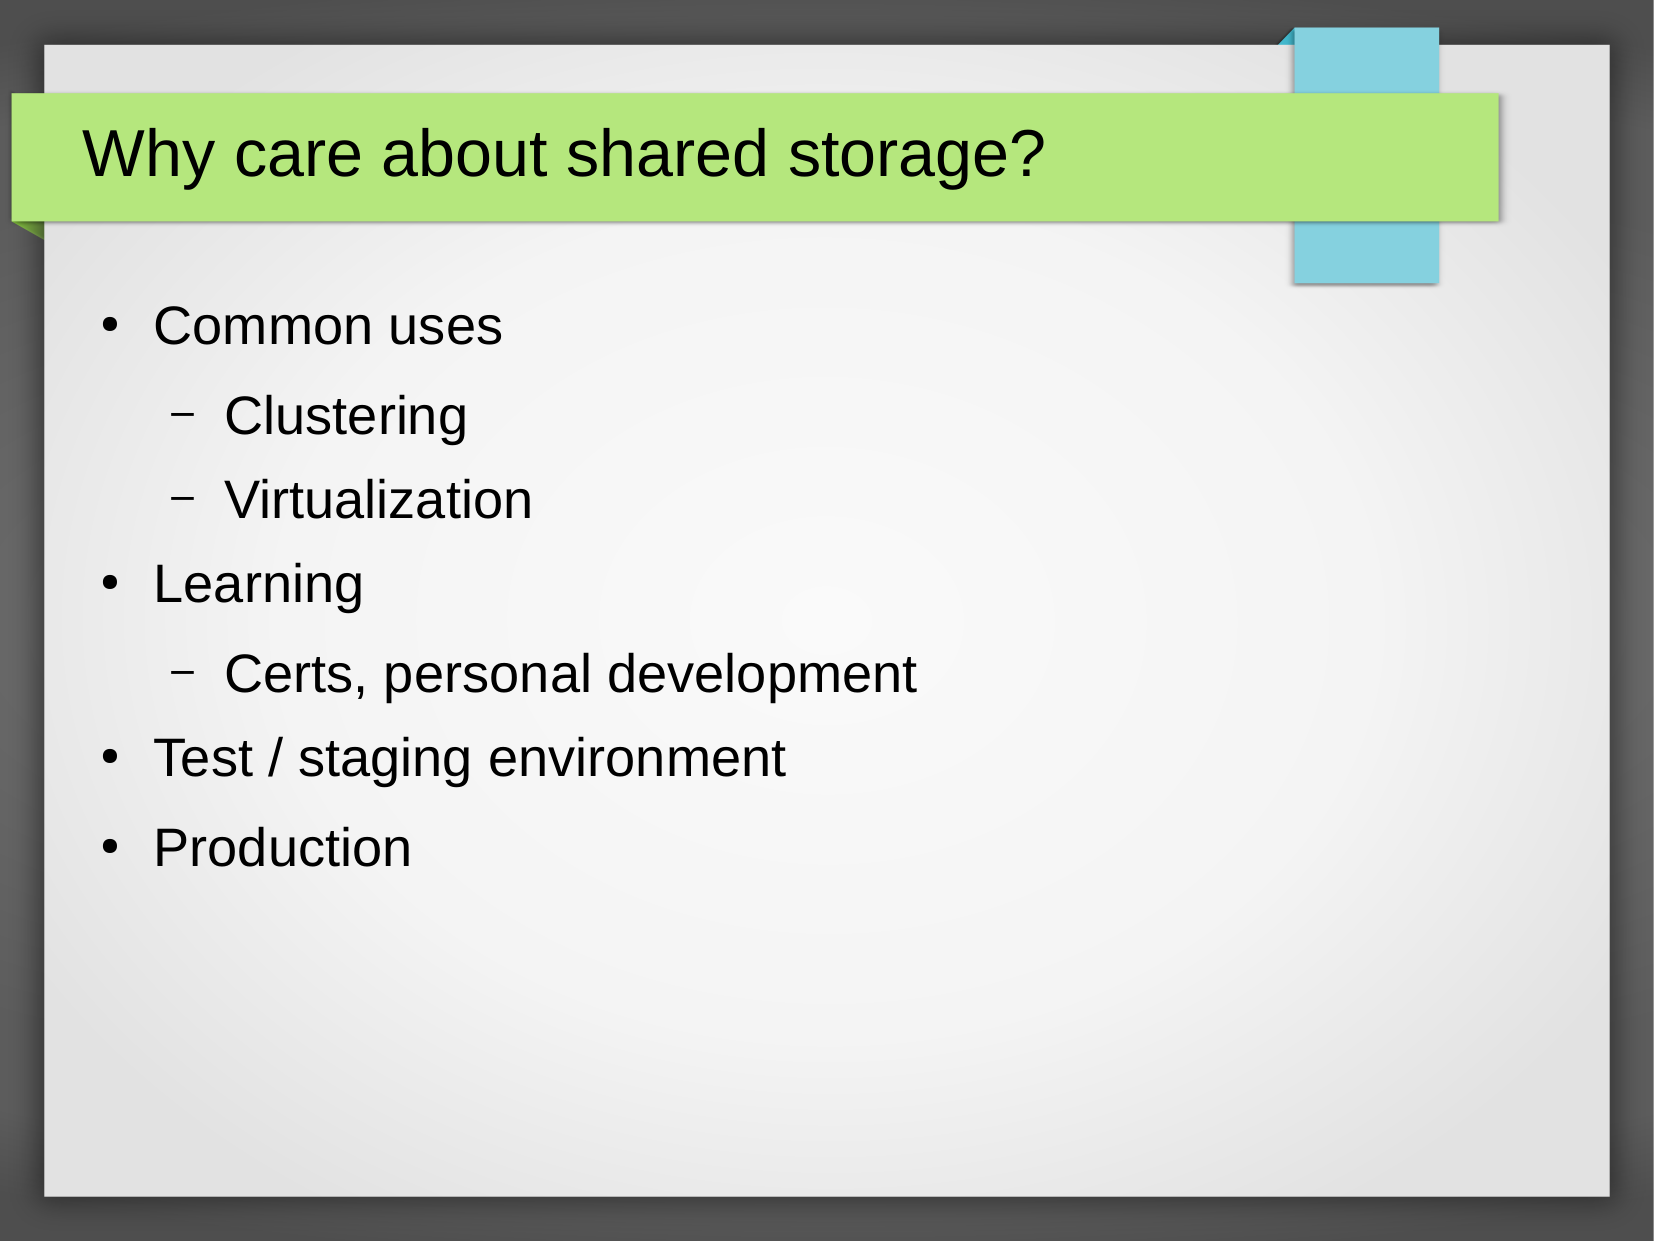

# Why care about shared storage?
Common uses
Clustering
Virtualization
Learning
Certs, personal development
Test / staging environment
Production